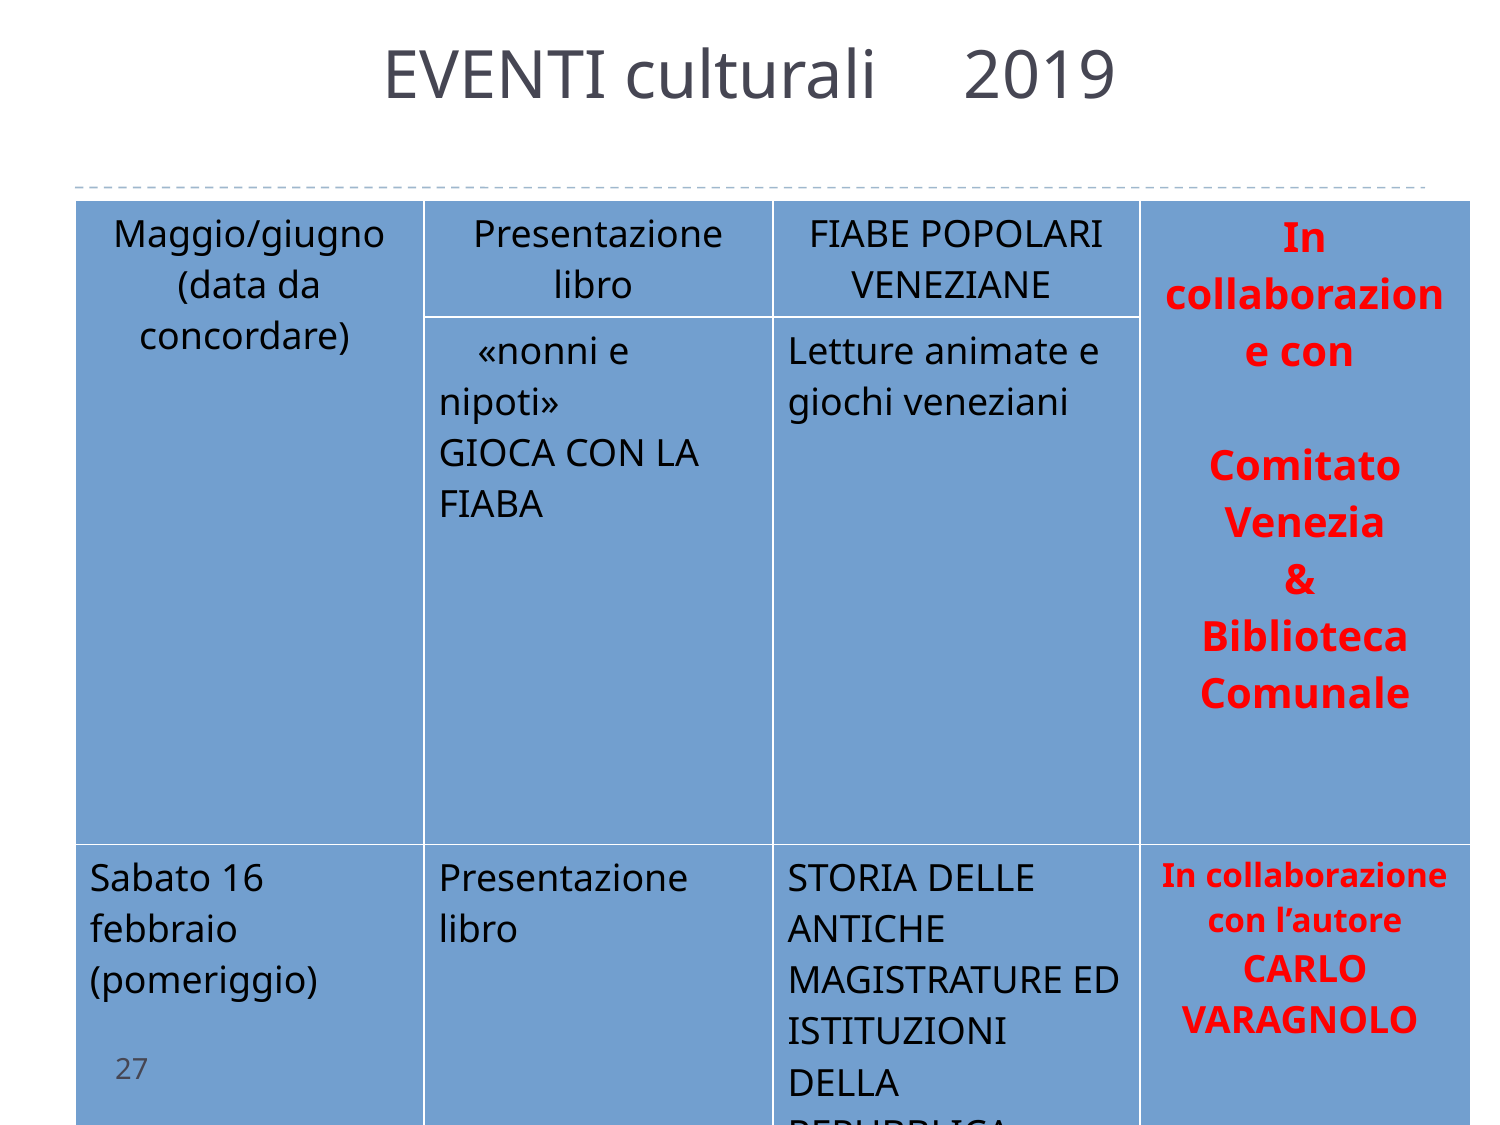

# EVENTI culturali 2019
| Maggio/giugno (data da concordare) | Presentazione libro | FIABE POPOLARI VENEZIANE | In collaborazione con Comitato Venezia & Biblioteca Comunale |
| --- | --- | --- | --- |
| | «nonni e nipoti» GIOCA CON LA FIABA | Letture animate e giochi veneziani | |
| Sabato 16 febbraio (pomeriggio) | Presentazione libro | STORIA DELLE ANTICHE MAGISTRATURE ED ISTITUZIONI DELLA REPUBBLICA SERENISSIMA DI VENEZIA | In collaborazione con l’autore CARLO VARAGNOLO |